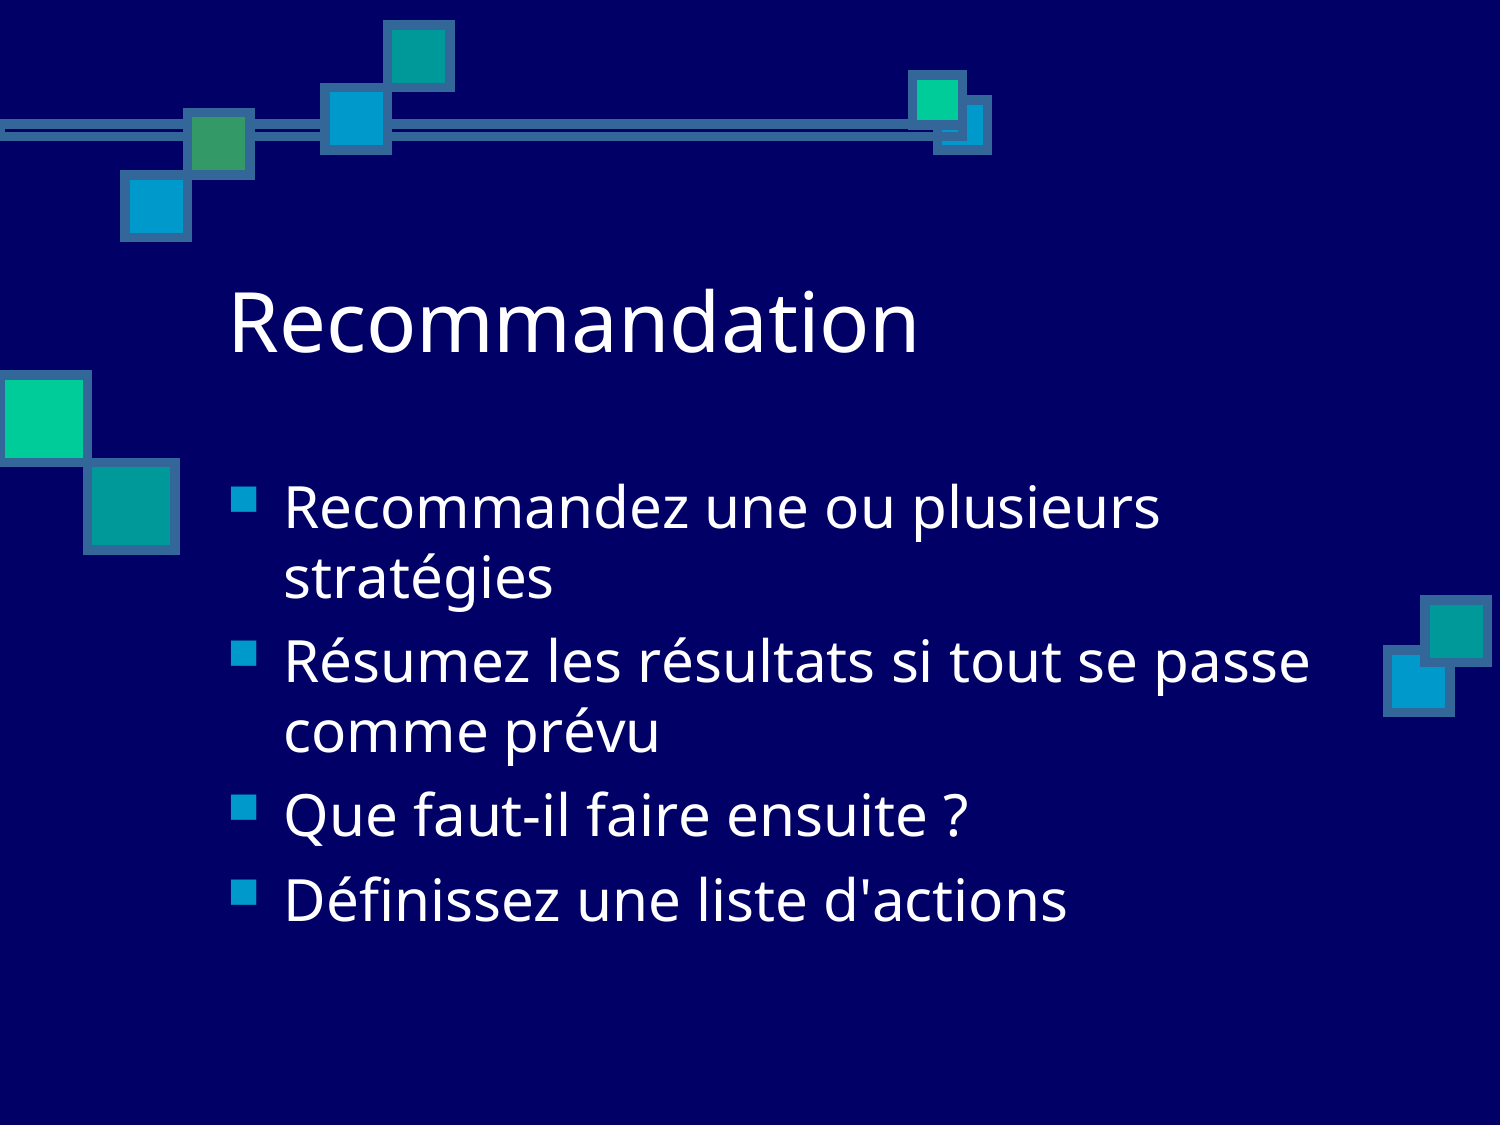

# Recommandation
Recommandez une ou plusieurs stratégies
Résumez les résultats si tout se passe comme prévu
Que faut-il faire ensuite ?
Définissez une liste d'actions